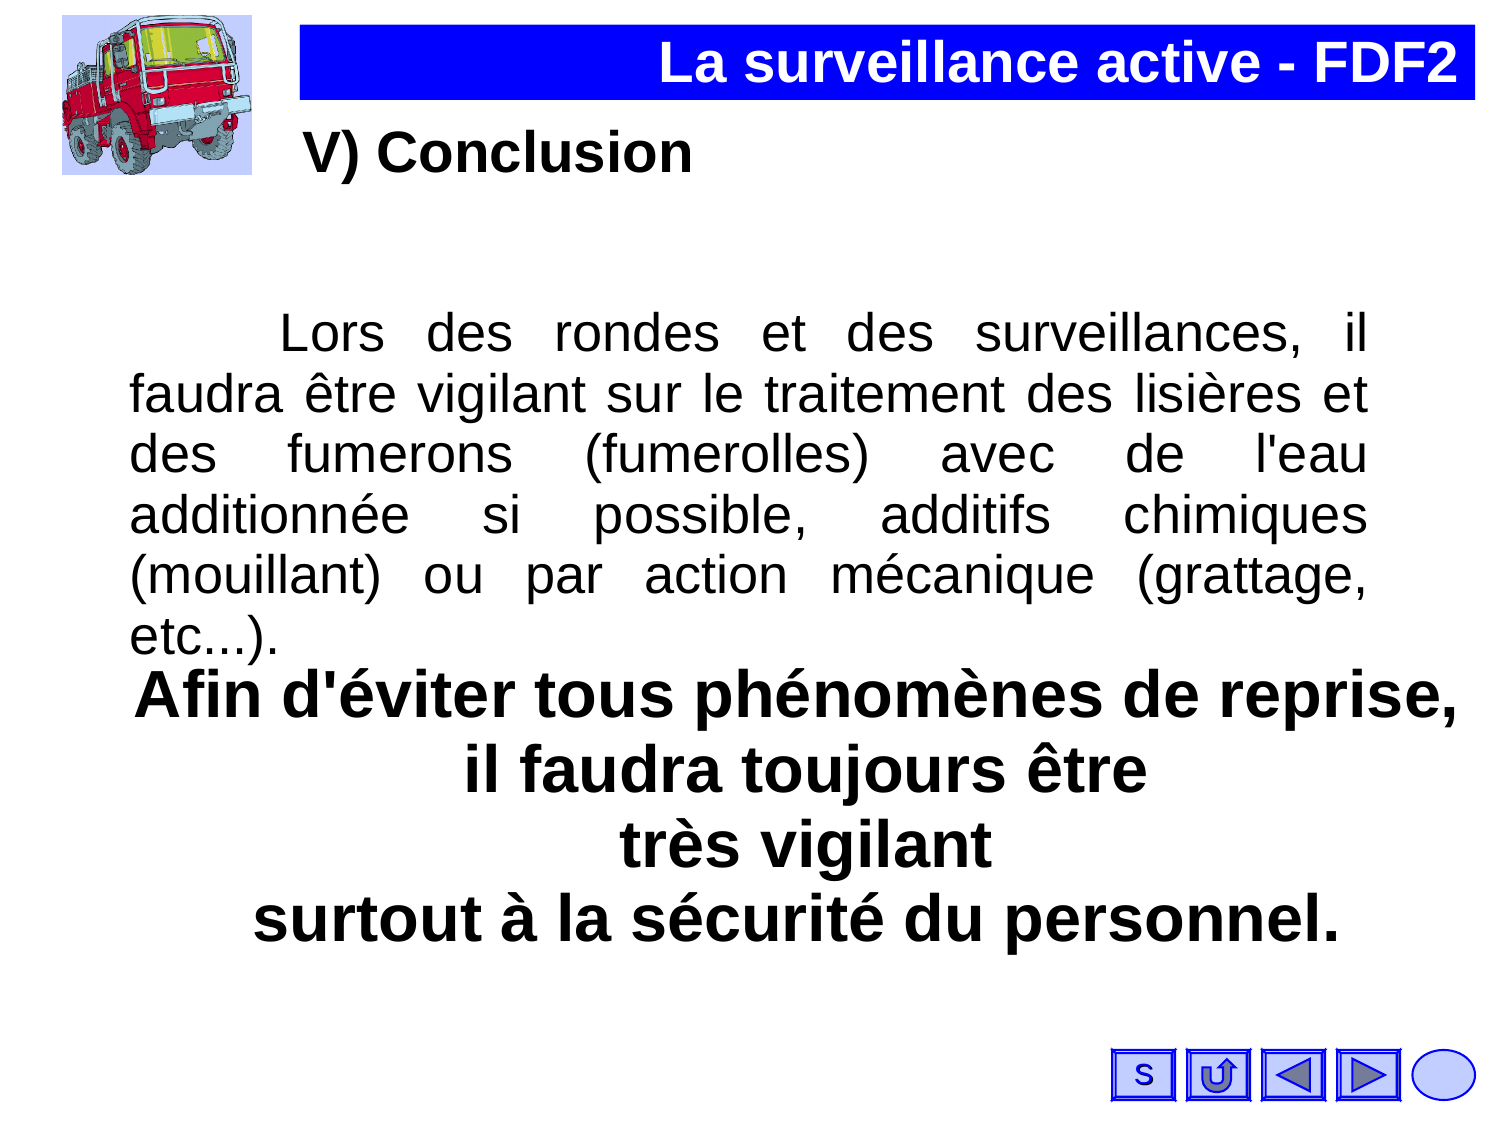

FDF2
La surveillance active - FDF2
V) Conclusion
	Lors des rondes et des surveillances, il faudra être vigilant sur le traitement des lisières et des fumerons (fumerolles) avec de l'eau additionnée si possible, additifs chimiques (mouillant) ou par action mécanique (grattage, etc...).
Afin d'éviter tous phénomènes de reprise,
 il faudra toujours être
 très vigilant
surtout à la sécurité du personnel.